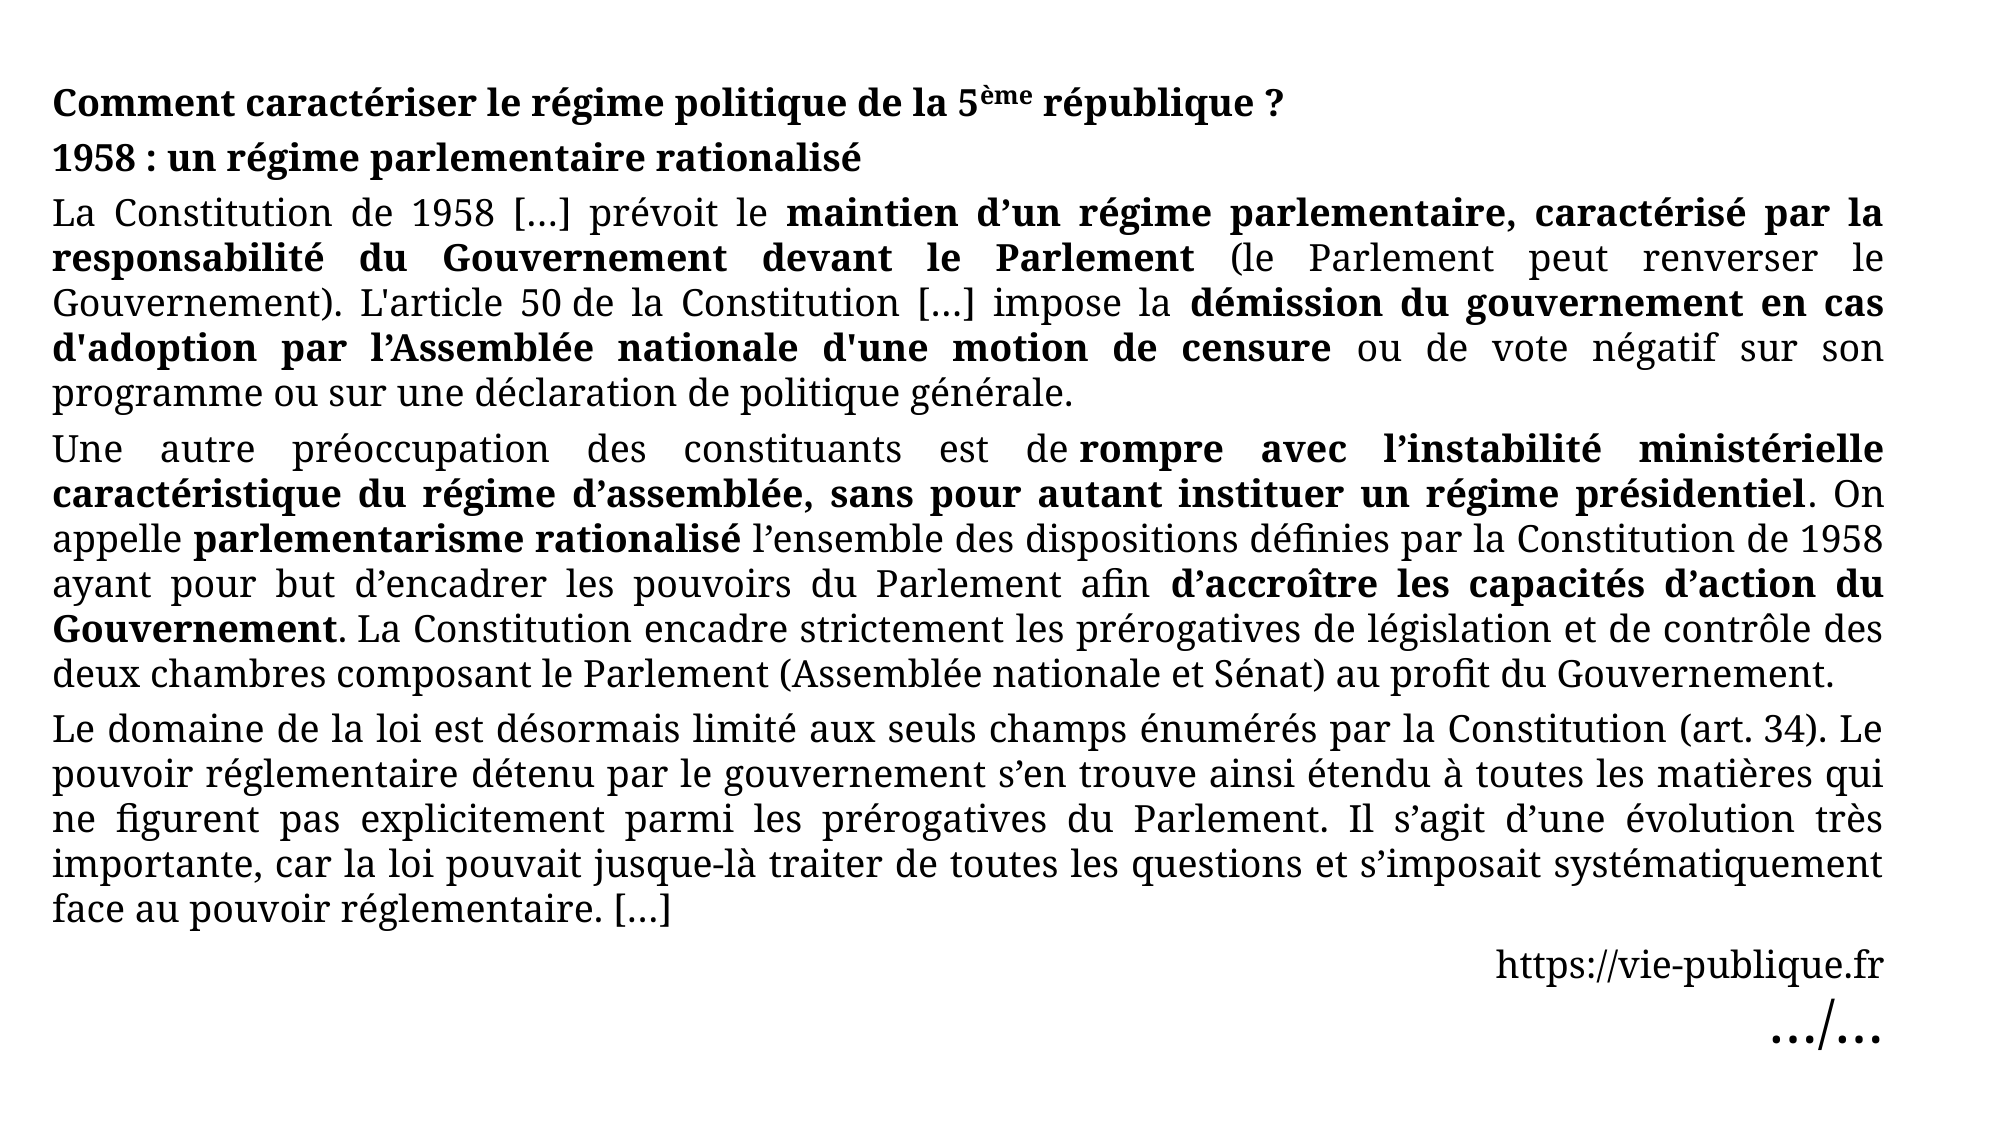

Comment caractériser le régime politique de la 5ème république ?
1958 : un régime parlementaire rationalisé
La Constitution de 1958 […] prévoit le maintien d’un régime parlementaire, caractérisé par la responsabilité du Gouvernement devant le Parlement (le Parlement peut renverser le Gouvernement). L'article 50 de la Constitution […] impose la démission du gouvernement en cas d'adoption par l’Assemblée nationale d'une motion de censure ou de vote négatif sur son programme ou sur une déclaration de politique générale.
Une autre préoccupation des constituants est de rompre avec l’instabilité ministérielle caractéristique du régime d’assemblée, sans pour autant instituer un régime présidentiel. On appelle parlementarisme rationalisé l’ensemble des dispositions définies par la Constitution de 1958 ayant pour but d’encadrer les pouvoirs du Parlement afin d’accroître les capacités d’action du Gouvernement. La Constitution encadre strictement les prérogatives de législation et de contrôle des deux chambres composant le Parlement (Assemblée nationale et Sénat) au profit du Gouvernement.
Le domaine de la loi est désormais limité aux seuls champs énumérés par la Constitution (art. 34). Le pouvoir réglementaire détenu par le gouvernement s’en trouve ainsi étendu à toutes les matières qui ne figurent pas explicitement parmi les prérogatives du Parlement. Il s’agit d’une évolution très importante, car la loi pouvait jusque-là traiter de toutes les questions et s’imposait systématiquement face au pouvoir réglementaire. […]
https://vie-publique.fr
…/…